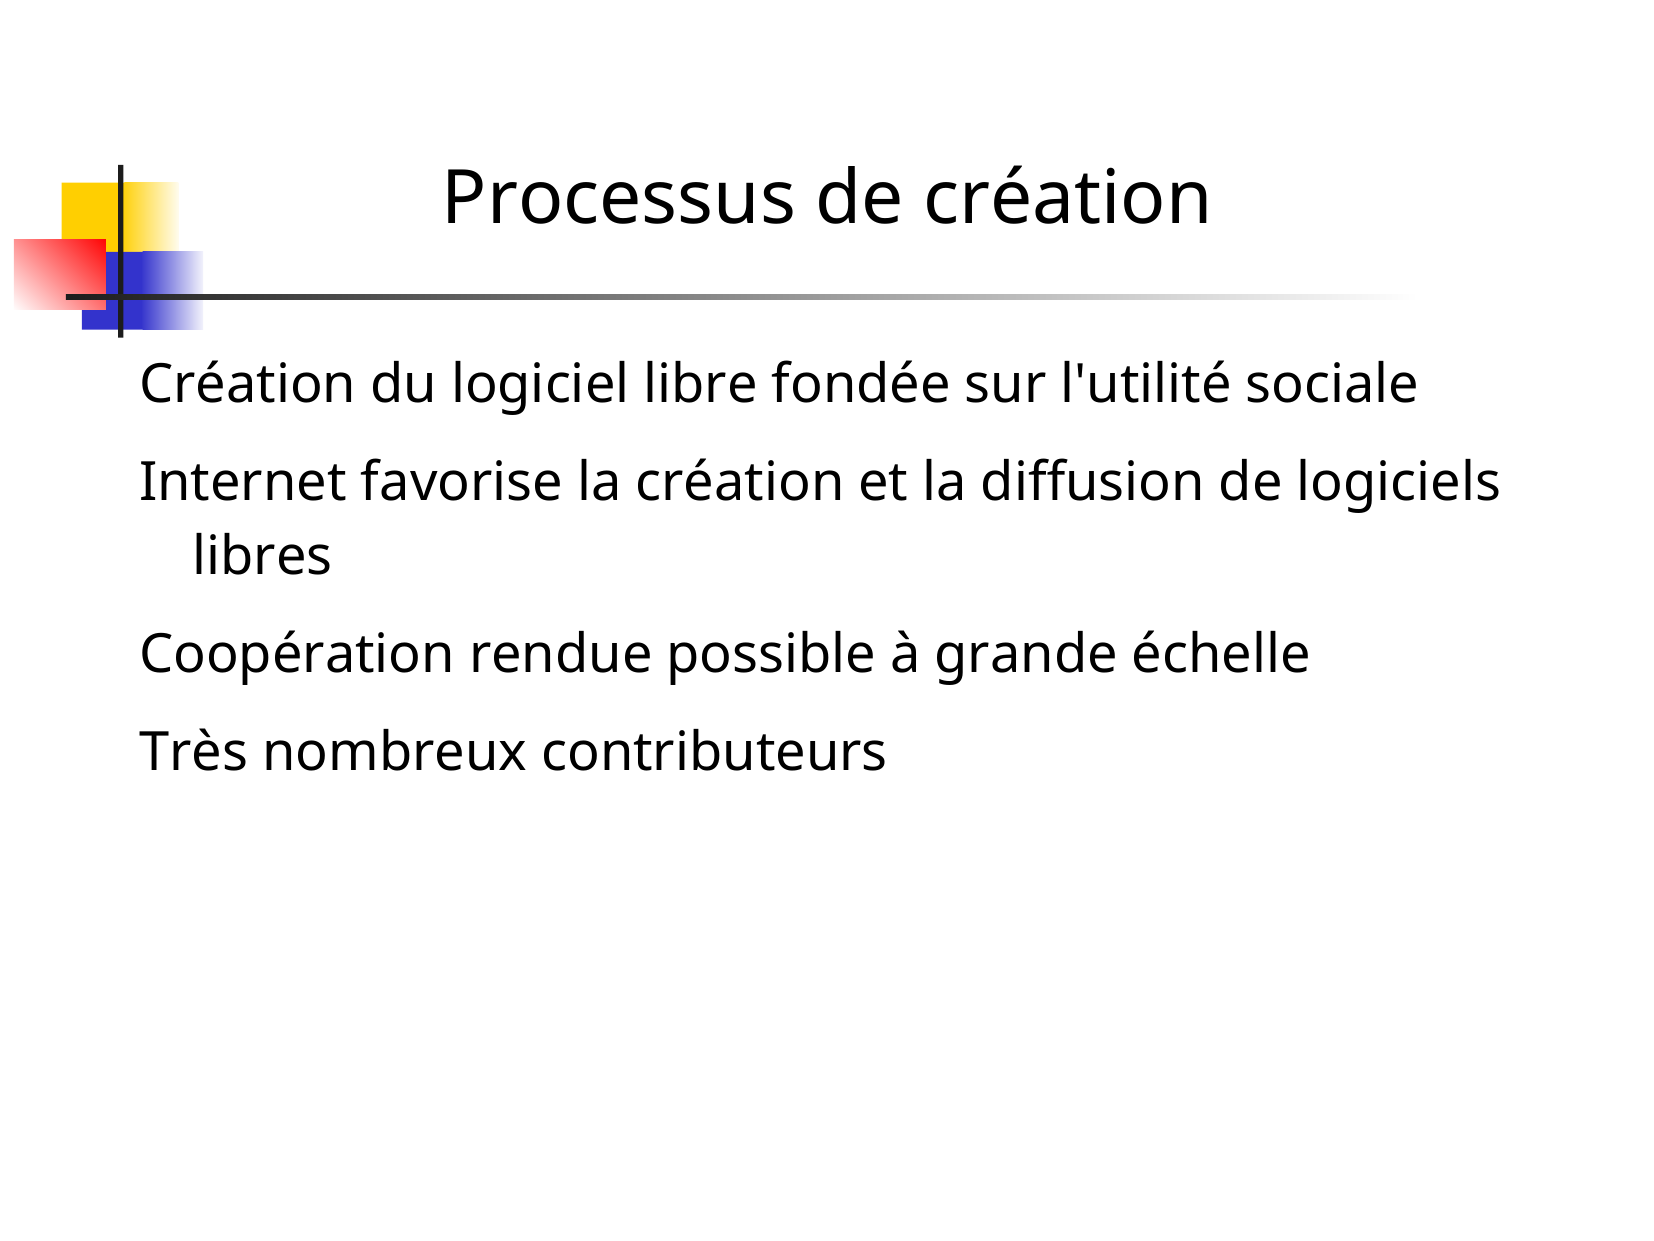

# Processus de création
Création du logiciel libre fondée sur l'utilité sociale
Internet favorise la création et la diffusion de logiciels libres
Coopération rendue possible à grande échelle
Très nombreux contributeurs